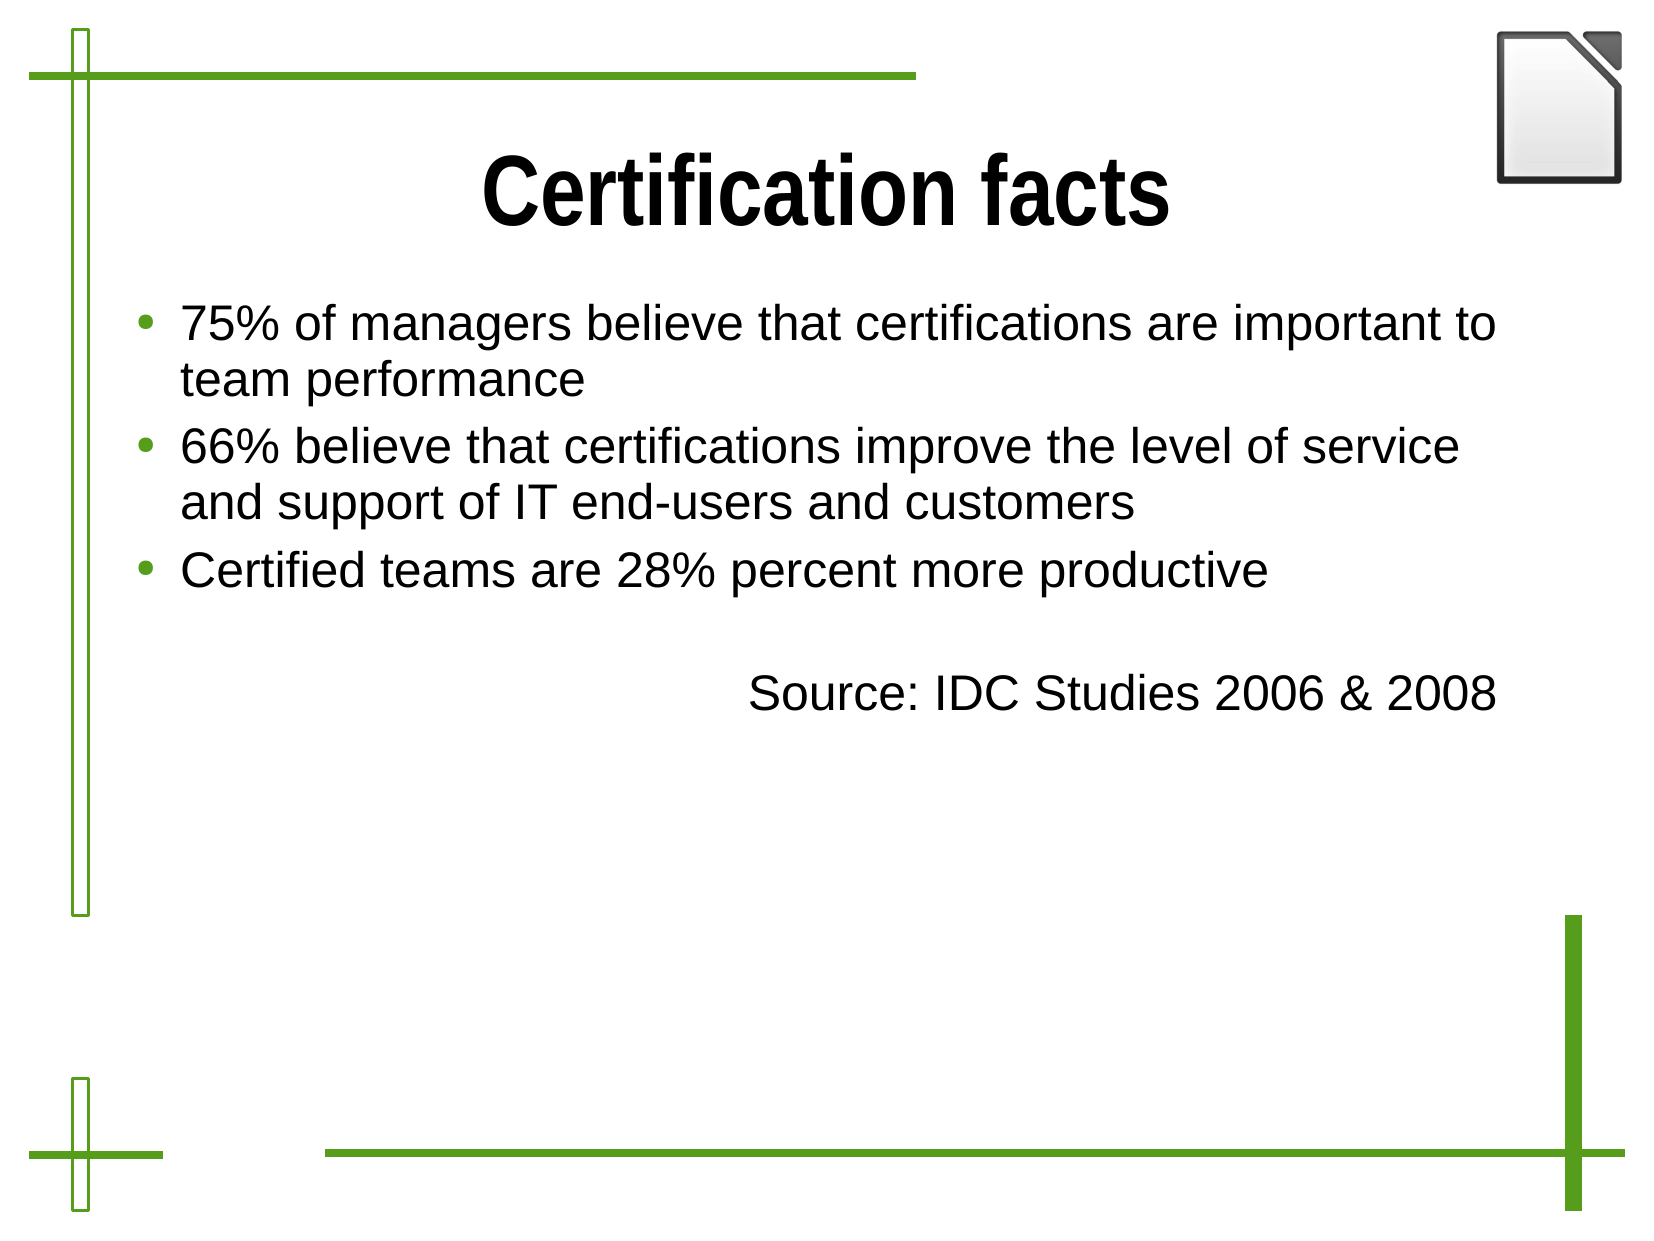

# Certification facts
75% of managers believe that certifications are important to team performance
66% believe that certifications improve the level of service and support of IT end-users and customers
Certified teams are 28% percent more productive
Source: IDC Studies 2006 & 2008